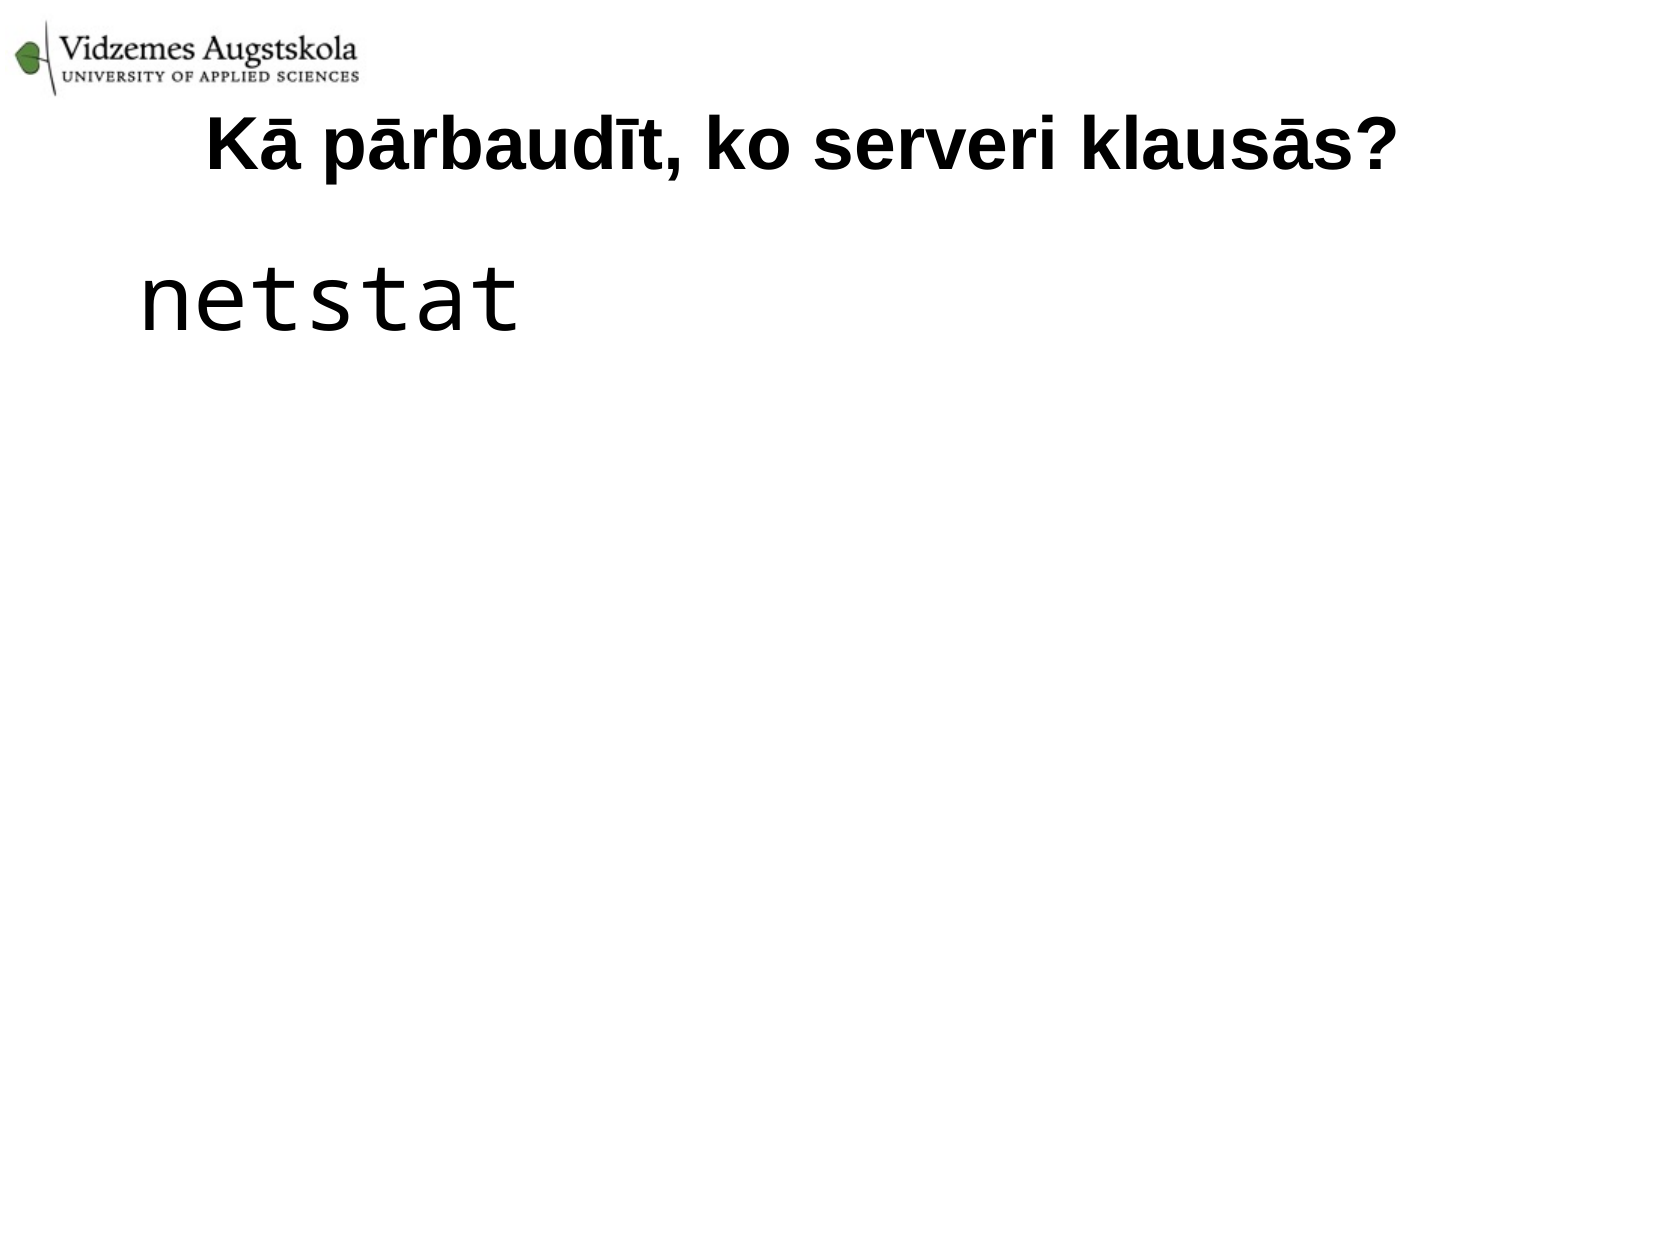

# Kā pārbaudīt, ko serveri klausās?
netstat